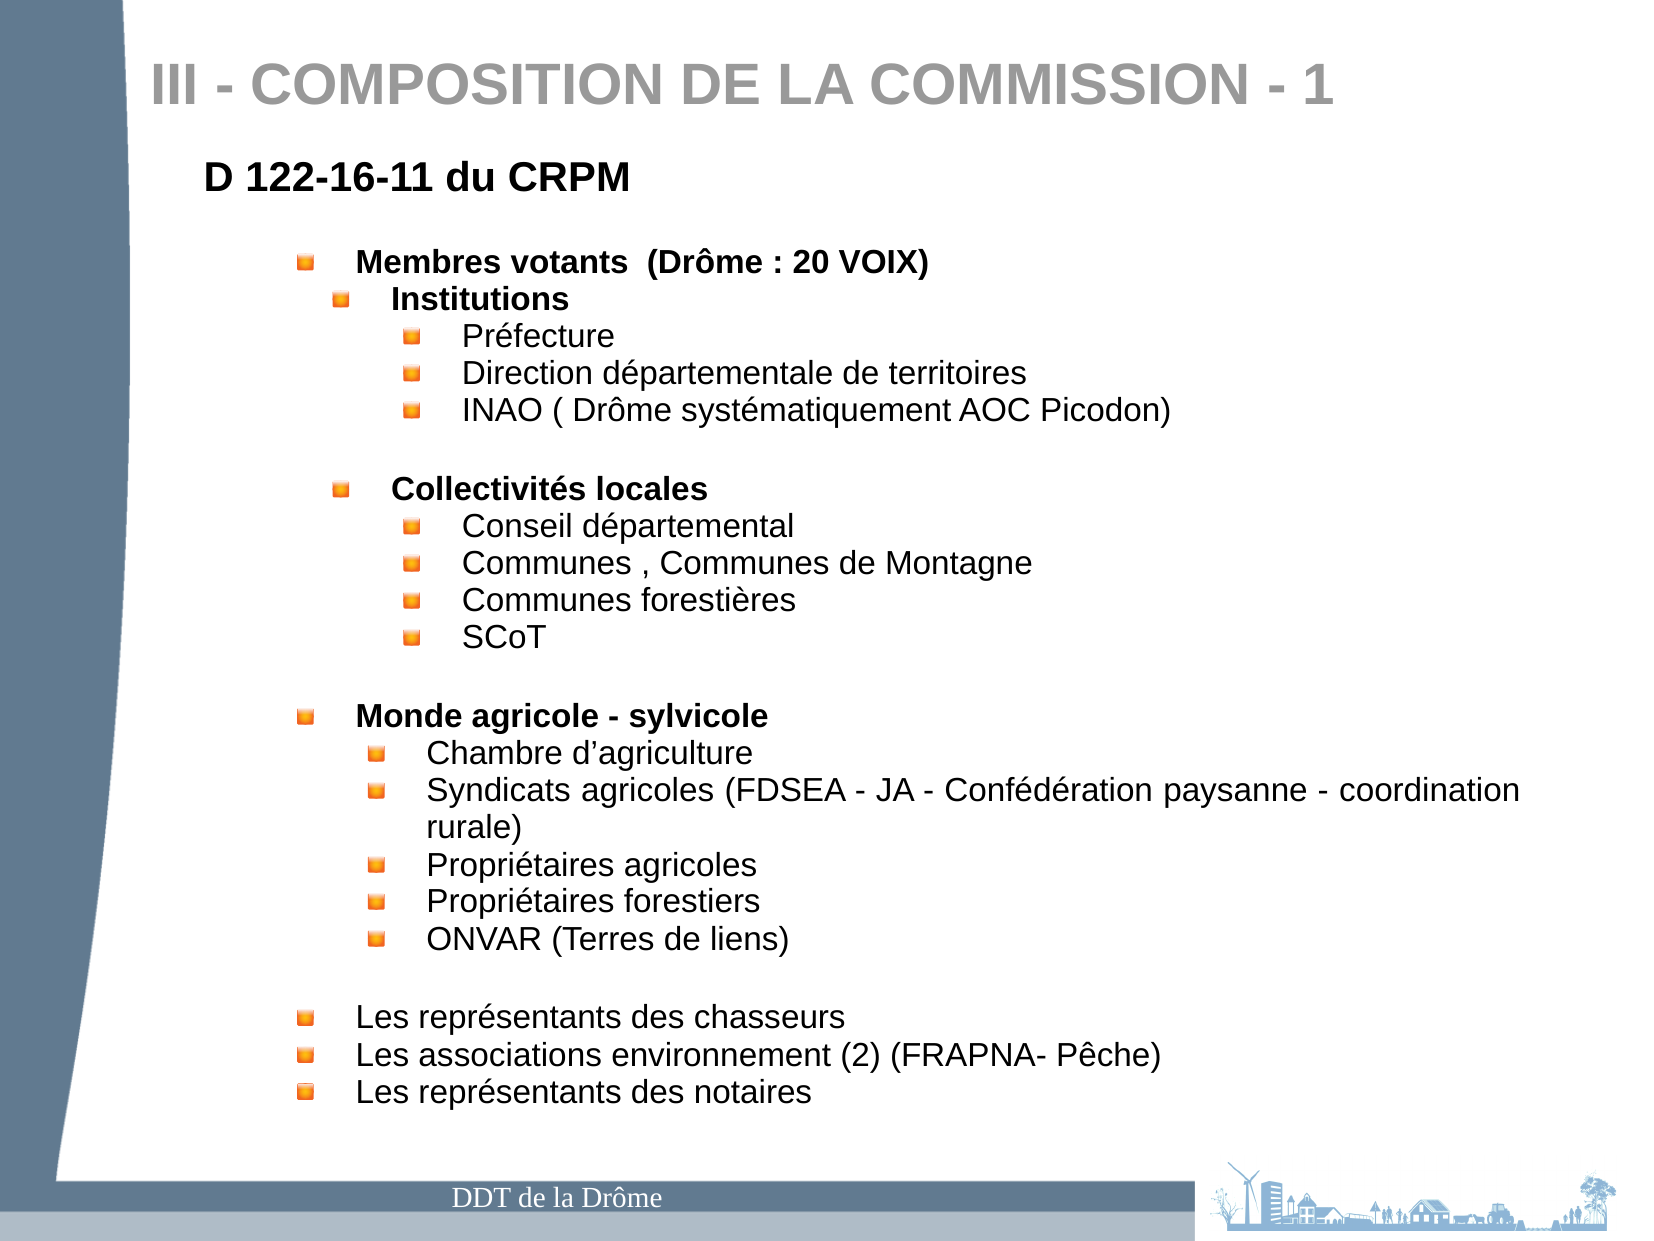

# III - COMPOSITION DE LA COMMISSION - 1
D 122-16-11 du CRPM
Membres votants (Drôme : 20 VOIX)
Institutions
Préfecture
Direction départementale de territoires
INAO ( Drôme systématiquement AOC Picodon)
Collectivités locales
Conseil départemental
Communes , Communes de Montagne
Communes forestières
SCoT
Monde agricole - sylvicole
Chambre d’agriculture
Syndicats agricoles (FDSEA - JA - Confédération paysanne - coordination rurale)
Propriétaires agricoles
Propriétaires forestiers
ONVAR (Terres de liens)
Les représentants des chasseurs
Les associations environnement (2) (FRAPNA- Pêche)
Les représentants des notaires
 DDT de la Drôme